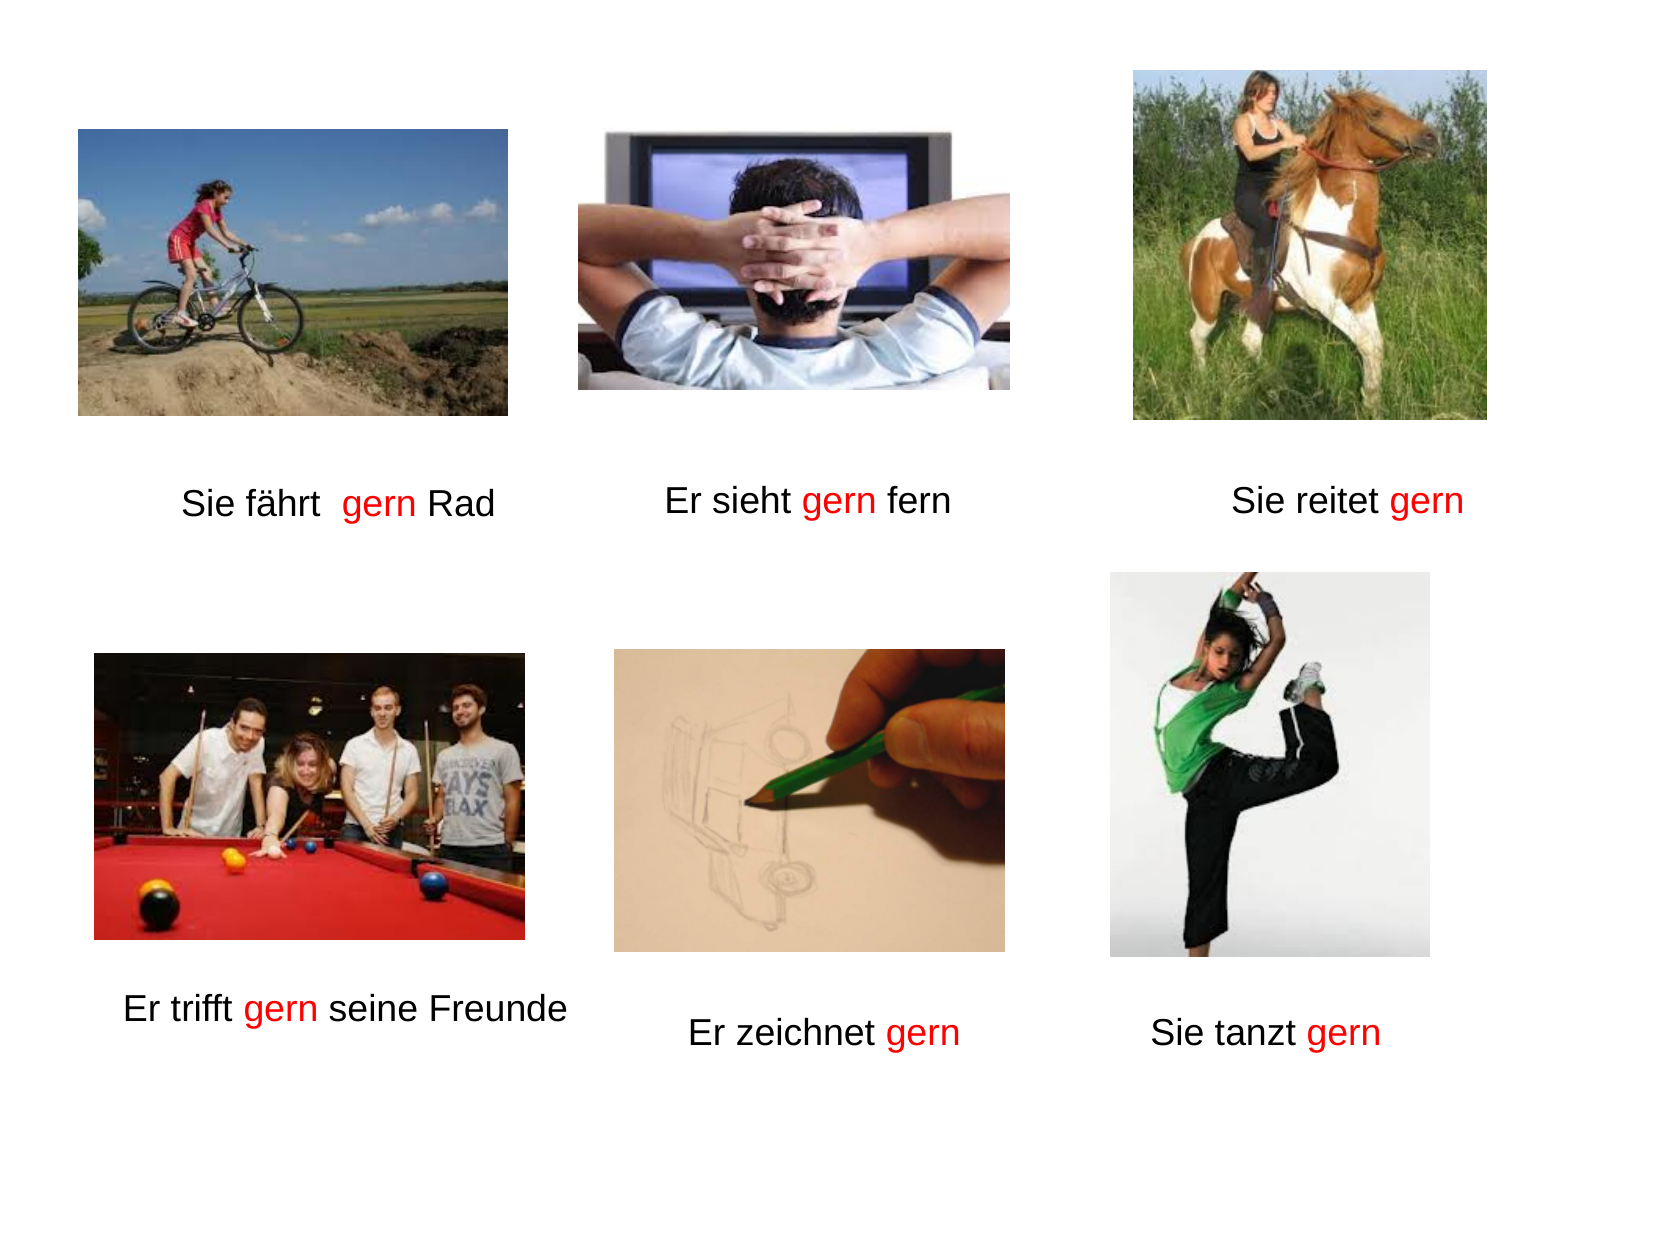

Er sieht gern fern
Sie reitet gern
Sie fährt gern Rad
Er trifft gern seine Freunde
Er zeichnet gern
Sie tanzt gern